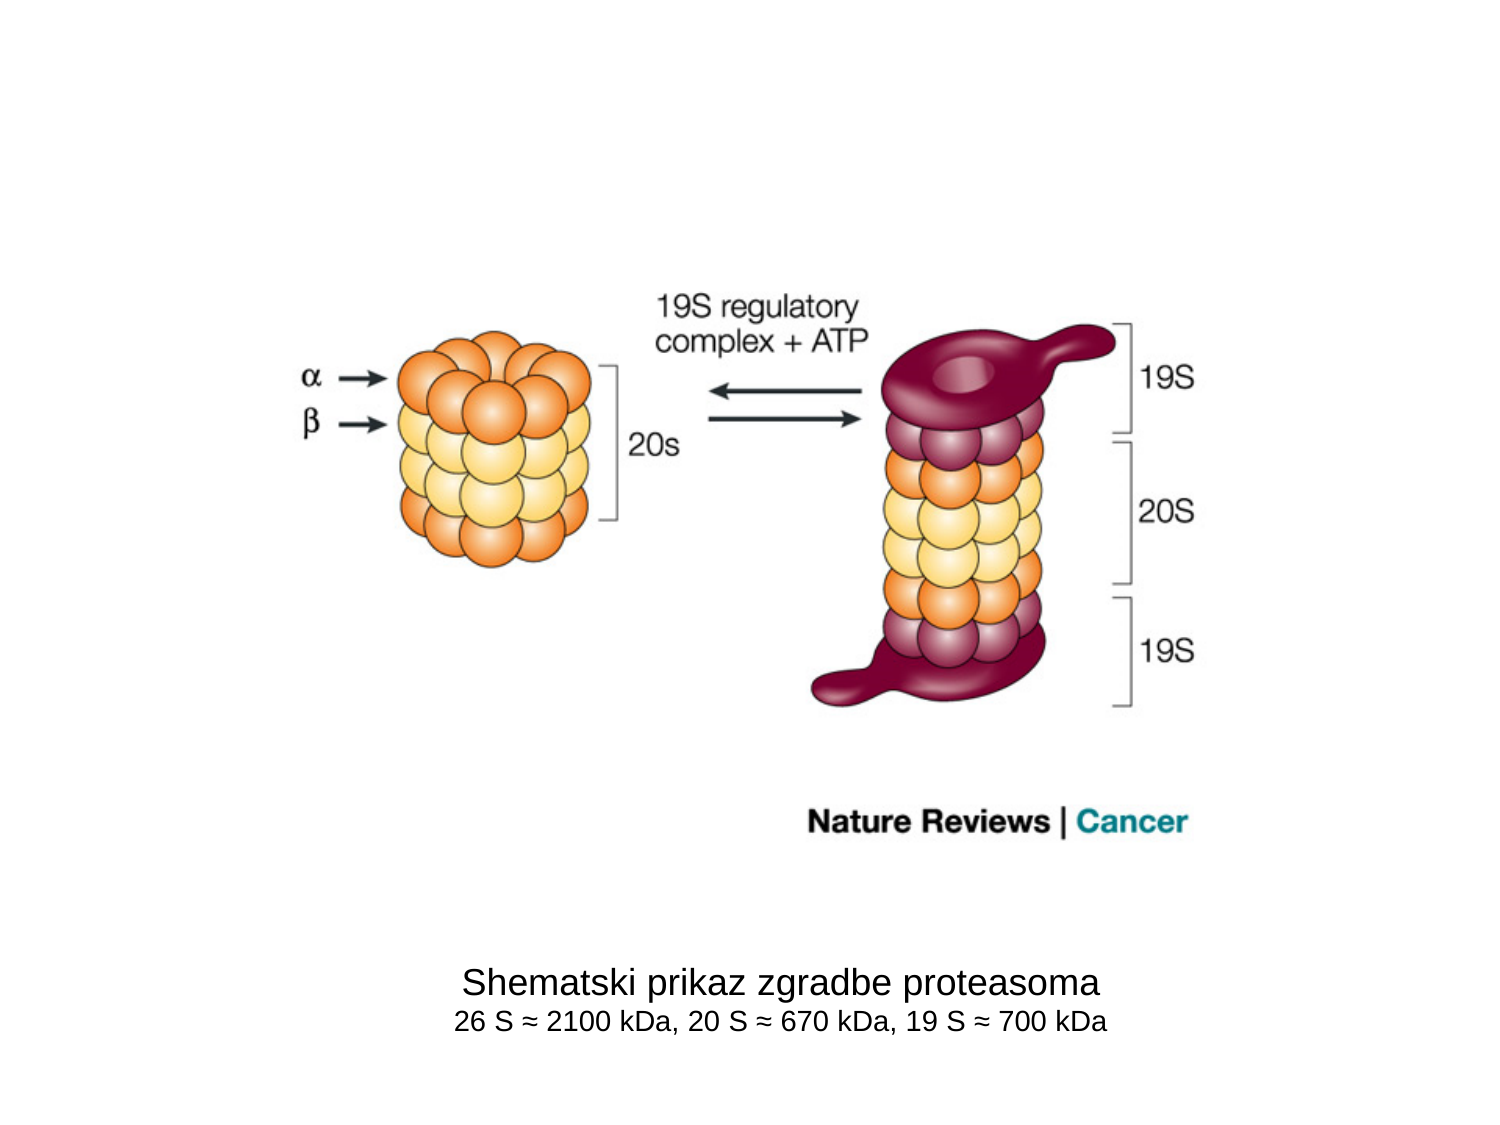

Shematski prikaz zgradbe proteasoma
26 S ≈ 2100 kDa, 20 S ≈ 670 kDa, 19 S ≈ 700 kDa